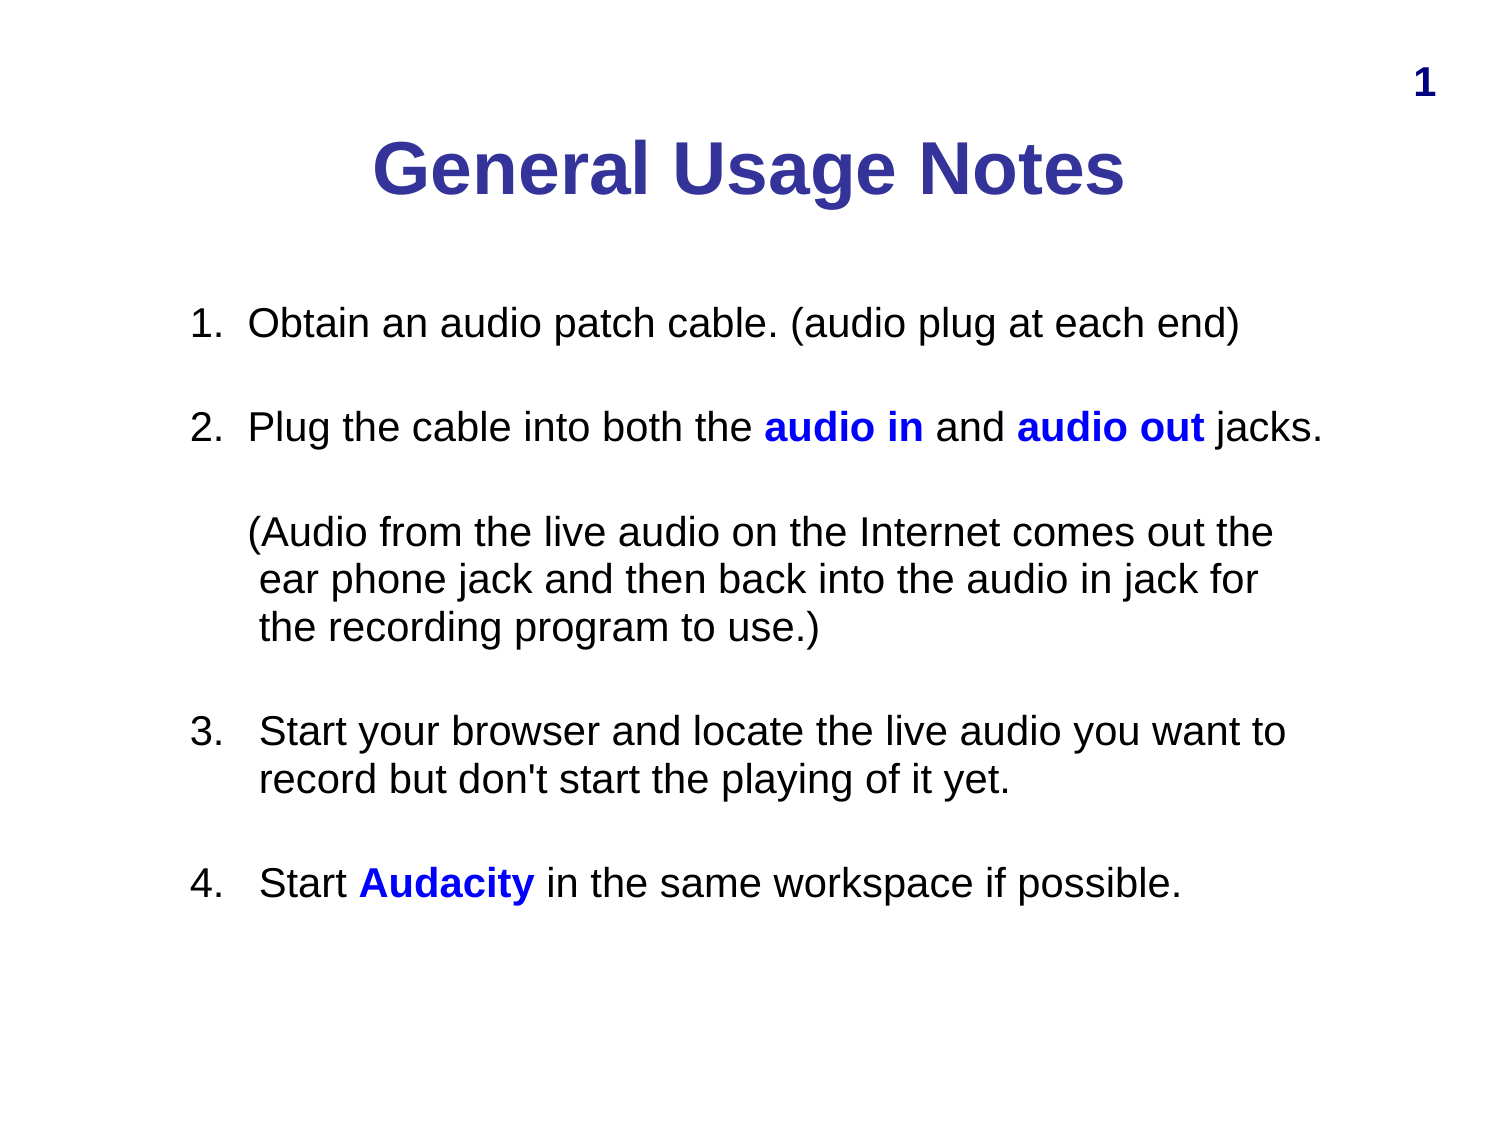

1
# General Usage Notes
1. Obtain an audio patch cable. (audio plug at each end)
2. Plug the cable into both the audio in and audio out jacks.
 (Audio from the live audio on the Internet comes out the
 ear phone jack and then back into the audio in jack for
 the recording program to use.)
3. Start your browser and locate the live audio you want to
 record but don't start the playing of it yet.
4. Start Audacity in the same workspace if possible.